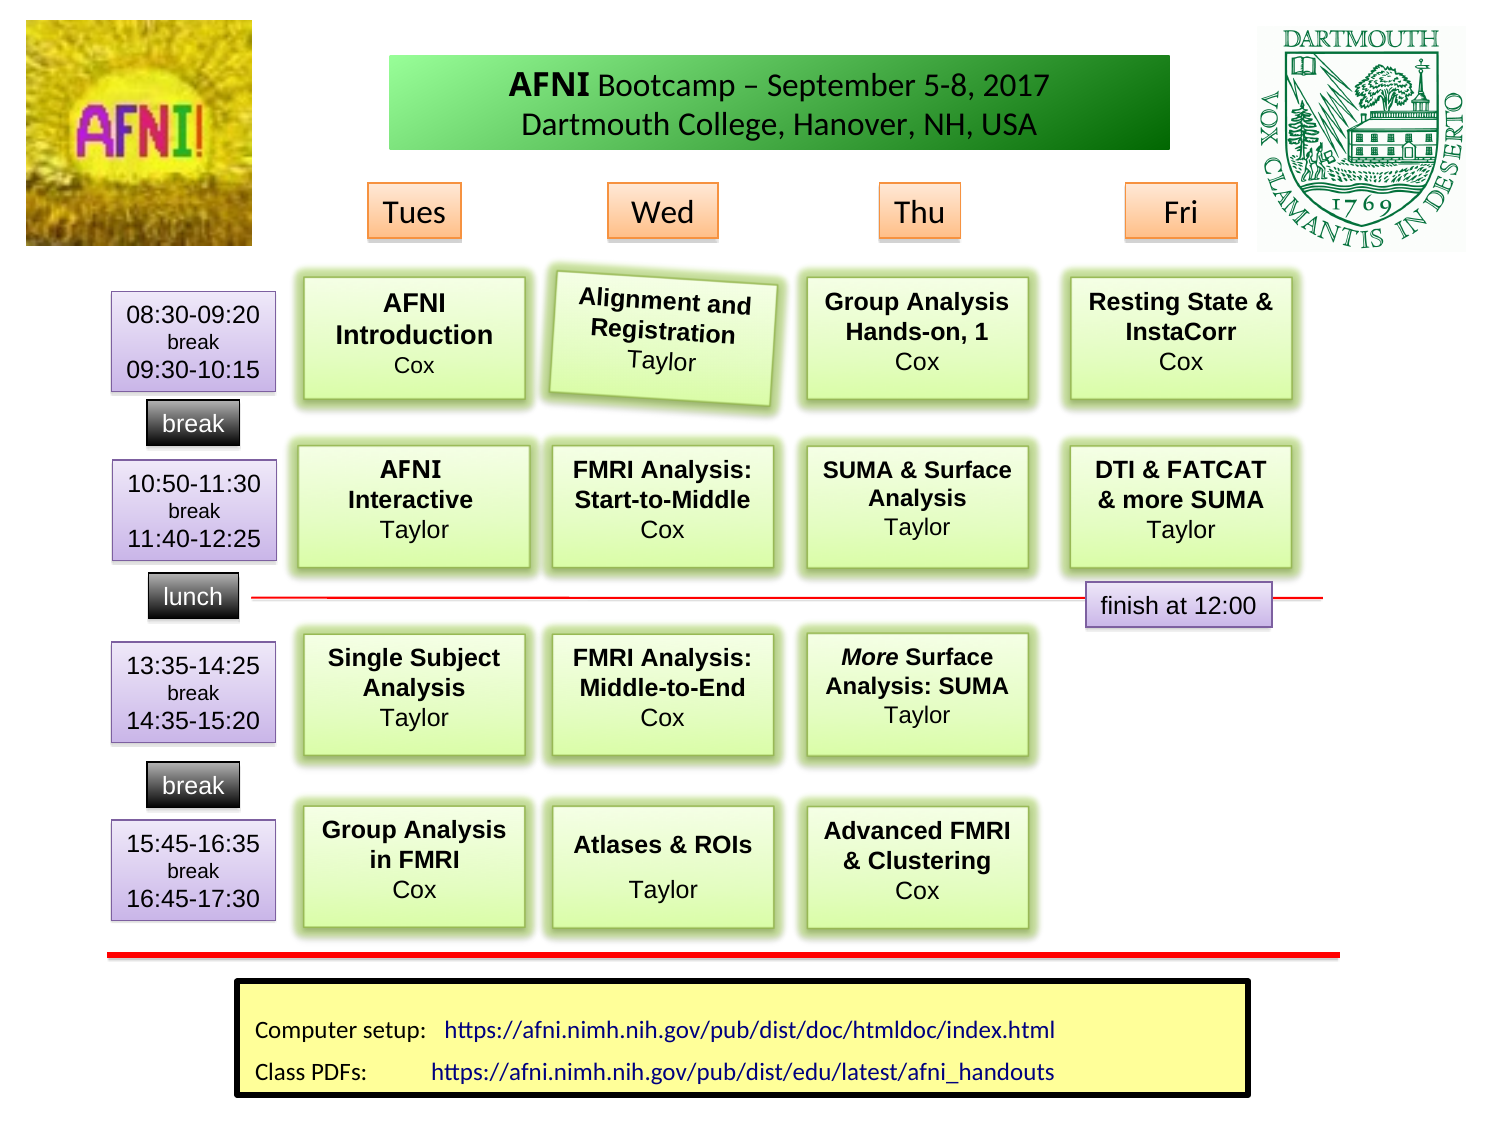

AFNI Bootcamp – September 5-8, 2017
Dartmouth College, Hanover, NH, USA
Tues
Wed
Thu
Fri
Alignment and
Registration
Taylor
Group Analysis Hands-on, 1
Cox
Resting State & InstaCorr
Cox
AFNI
Introduction
Cox
08:30-09:20
break
09:30-10:15
break
AFNI
Interactive
Taylor
FMRI Analysis: Start-to-Middle
Cox
SUMA & Surface Analysis
Taylor
DTI & FATCAT
& more SUMA
Taylor
10:50-11:30
break
11:40-12:25
lunch
finish at 12:00
More Surface Analysis: SUMA
Taylor
Single Subject Analysis
Taylor
FMRI Analysis: Middle-to-End
Cox
13:35-14:25
break
14:35-15:20
break
Atlases & ROIs
Taylor
Advanced FMRI & Clustering
Cox
Group Analysis in FMRI
Cox
15:45-16:35
break
16:45-17:30
Computer setup: https://afni.nimh.nih.gov/pub/dist/doc/htmldoc/index.html
Class PDFs: https://afni.nimh.nih.gov/pub/dist/edu/latest/afni_handouts